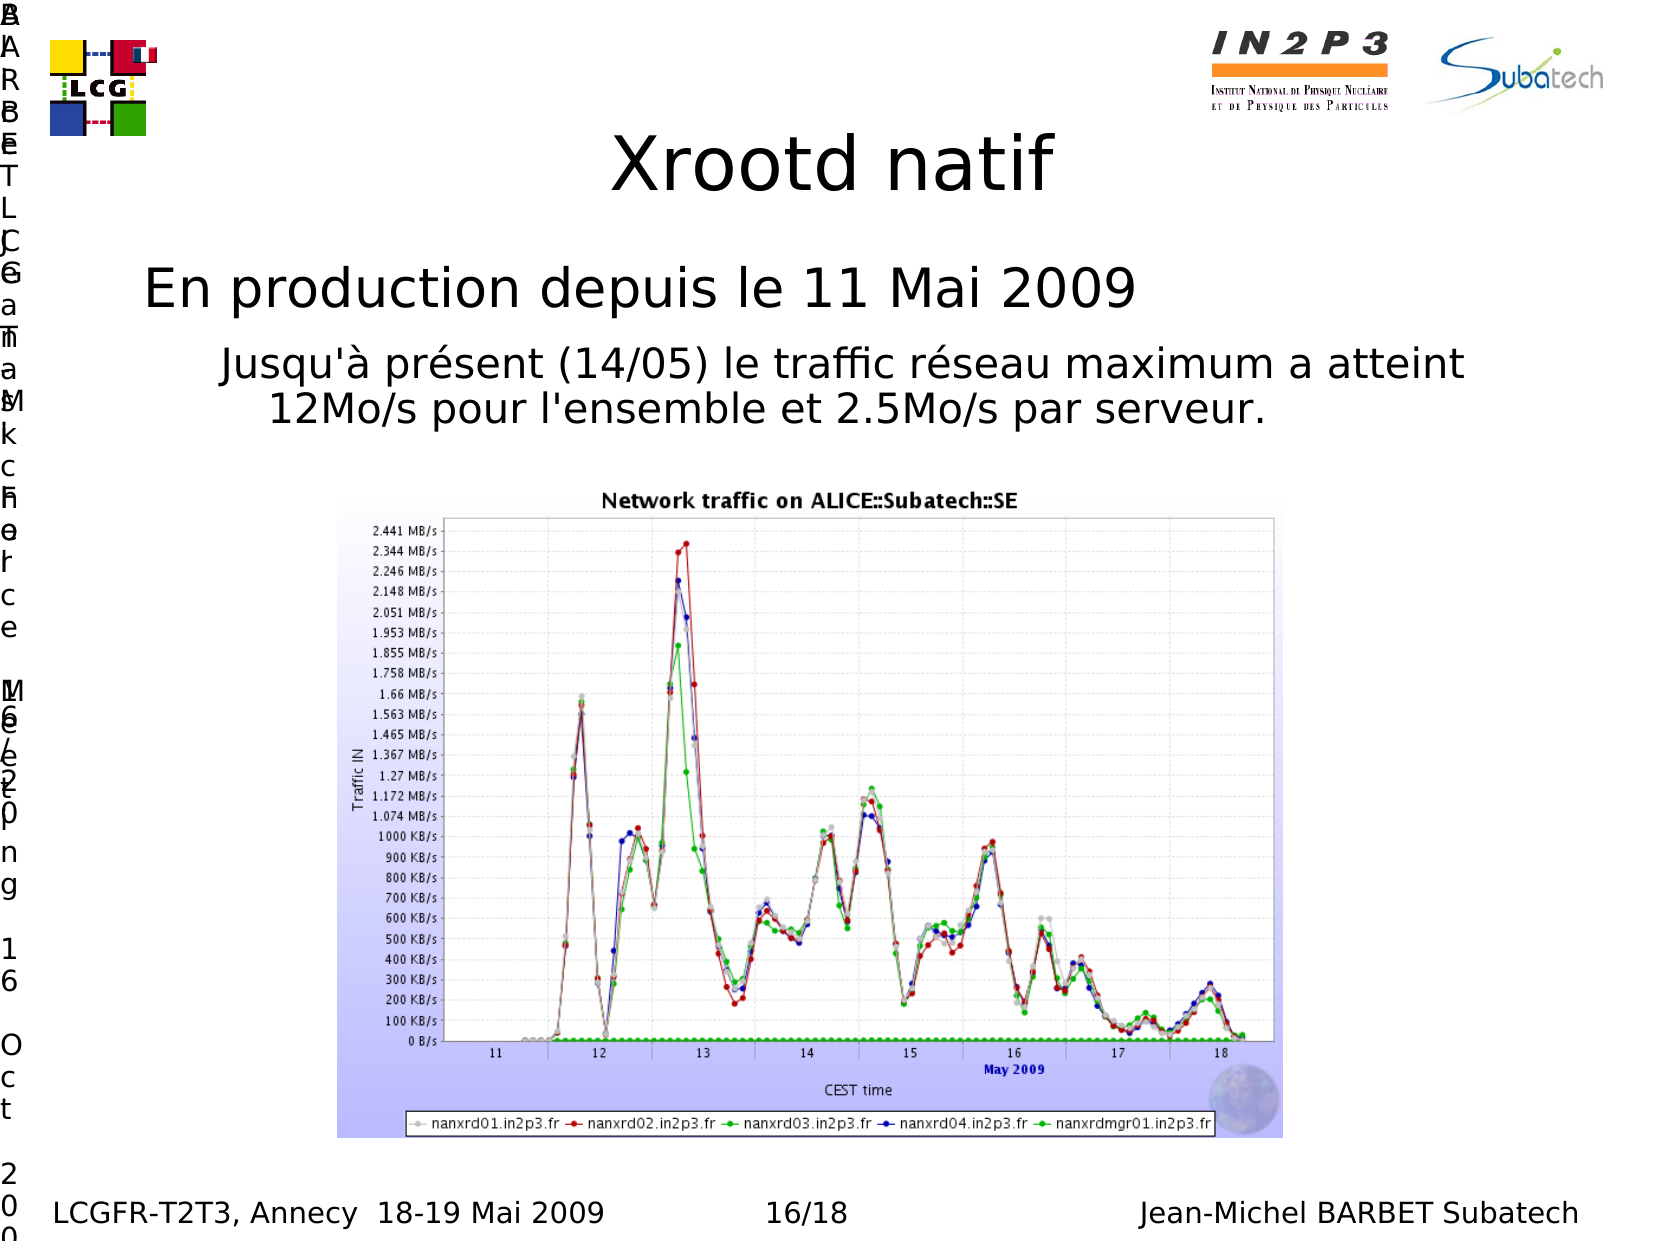

# Xrootd natif
En production depuis le 11 Mai 2009
Jusqu'à présent (14/05) le traffic réseau maximum a atteint 12Mo/s pour l'ensemble et 2.5Mo/s par serveur.